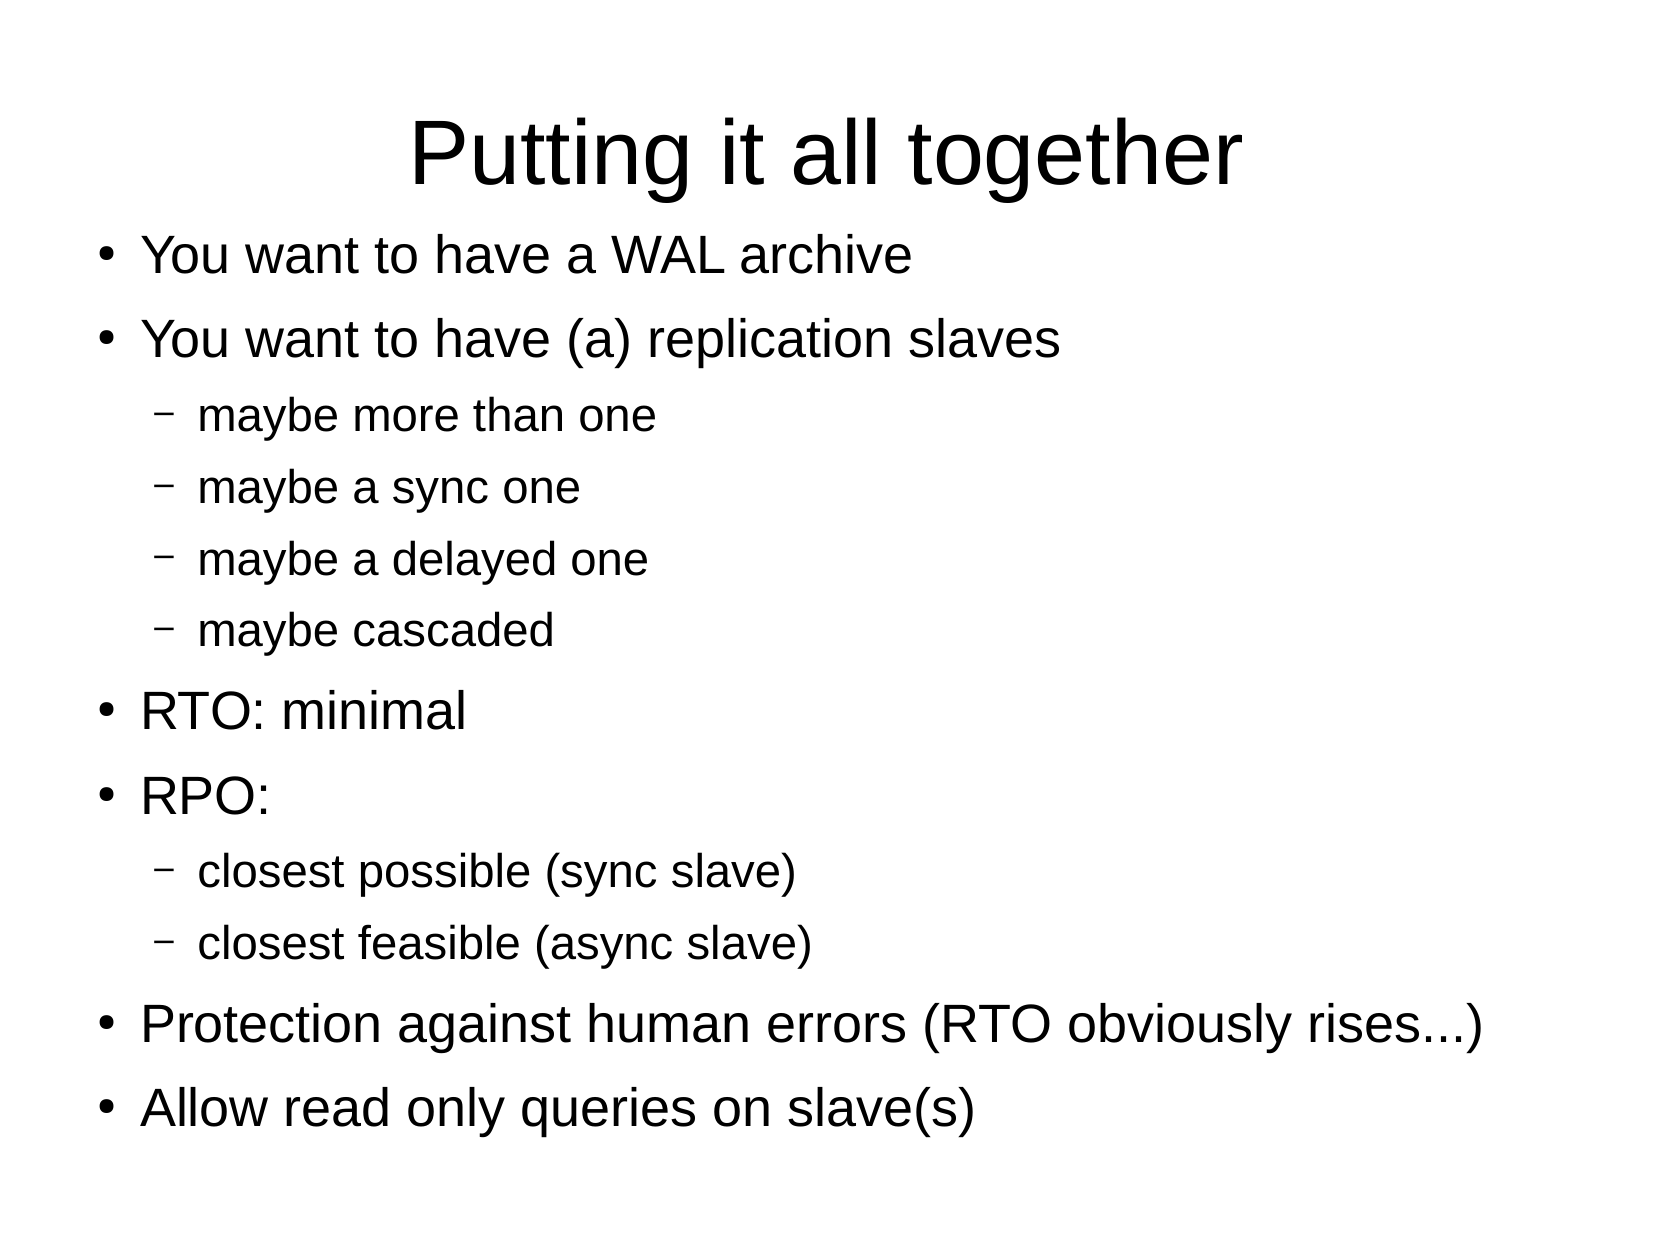

# Putting it all together
You want to have a WAL archive
You want to have (a) replication slaves
maybe more than one
maybe a sync one
maybe a delayed one
maybe cascaded
RTO: minimal
RPO:
closest possible (sync slave)
closest feasible (async slave)
Protection against human errors (RTO obviously rises...)
Allow read only queries on slave(s)